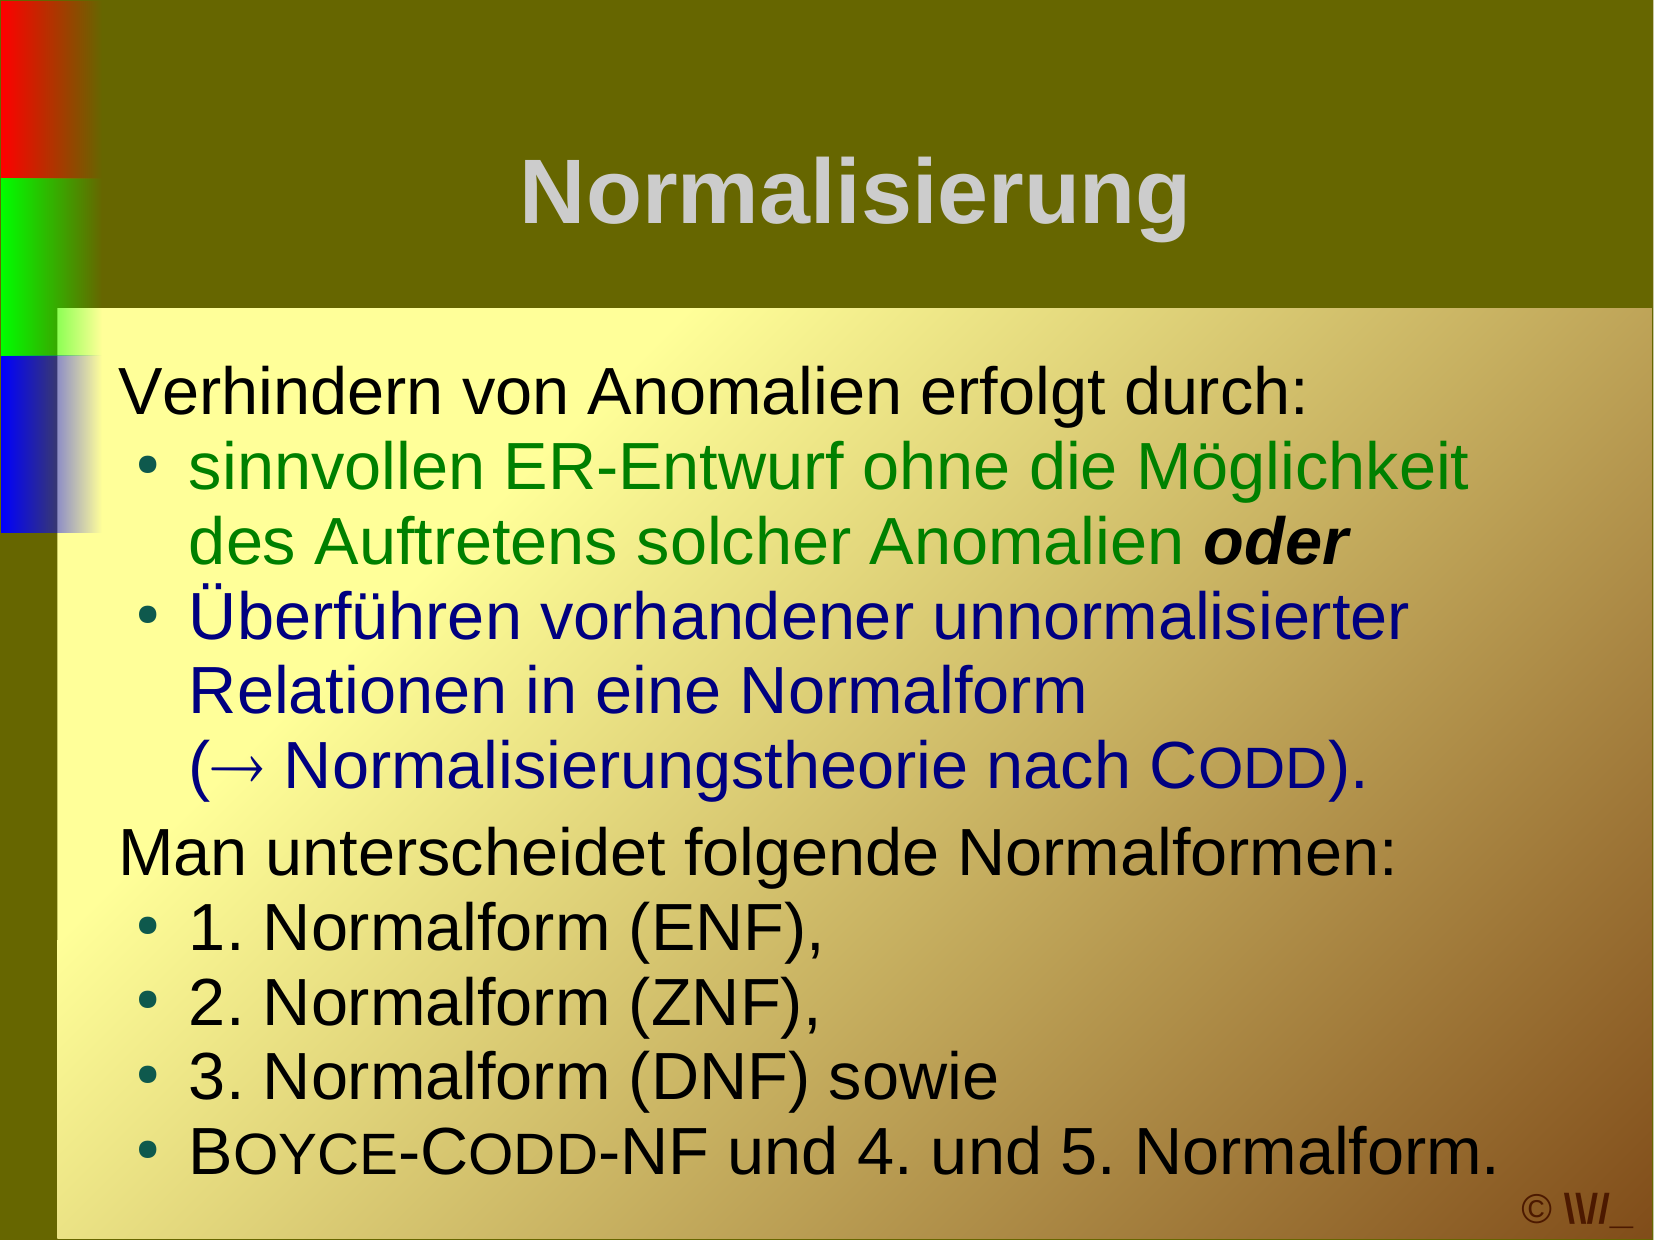

# Normalisierung
Verhindern von Anomalien erfolgt durch:
sinnvollen ER-Entwurf ohne die Möglichkeit des Auftretens solcher Anomalien oder
Überführen vorhandener unnormalisierter Relationen in eine Normalform
( Normalisierungstheorie nach CODD).
Man unterscheidet folgende Normalformen:
1. Normalform (ENF),
2. Normalform (ZNF),
3. Normalform (DNF) sowie
BOYCE-CODD-NF und 4. und 5. Normalform.